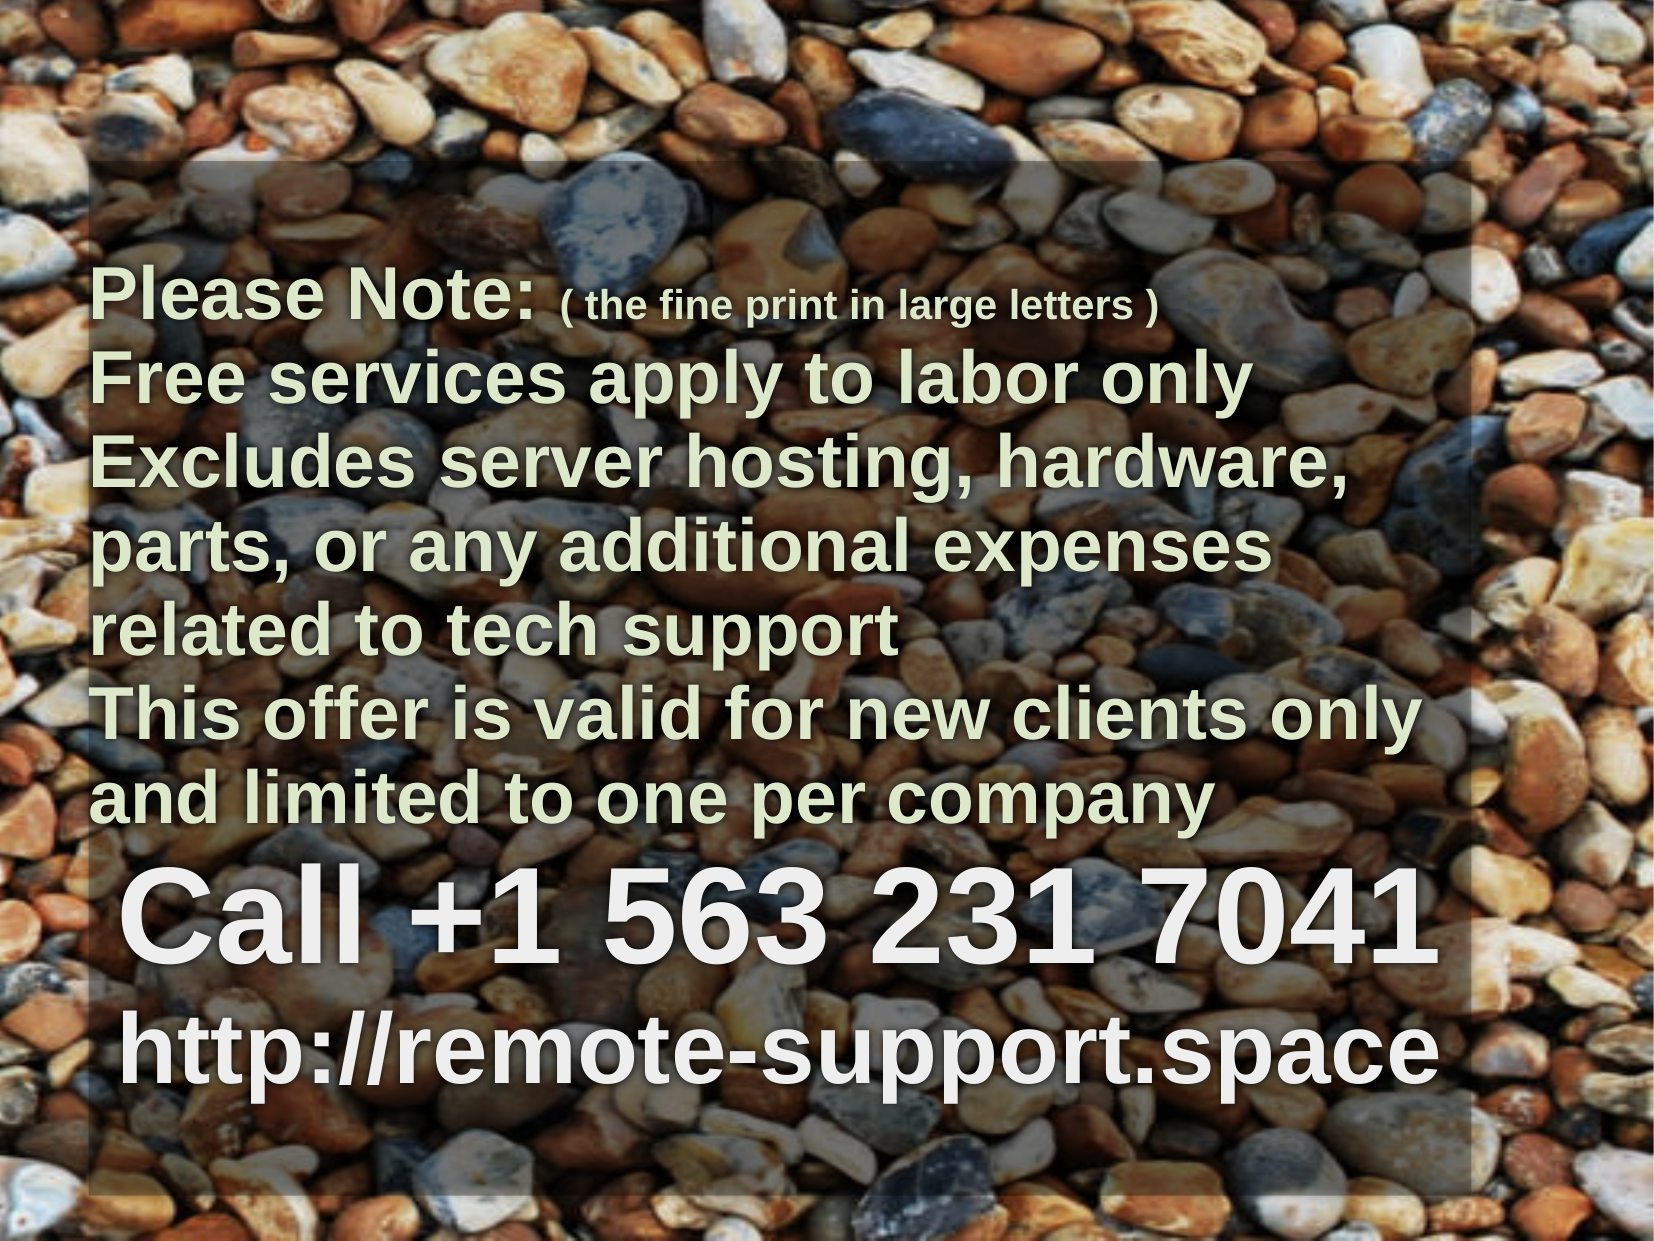

Please Note: ( the fine print in large letters )
Free services apply to labor only
Excludes server hosting, hardware, parts, or any additional expenses related to tech support
This offer is valid for new clients only and limited to one per company
Call +1 563 231 7041
http://remote-support.space